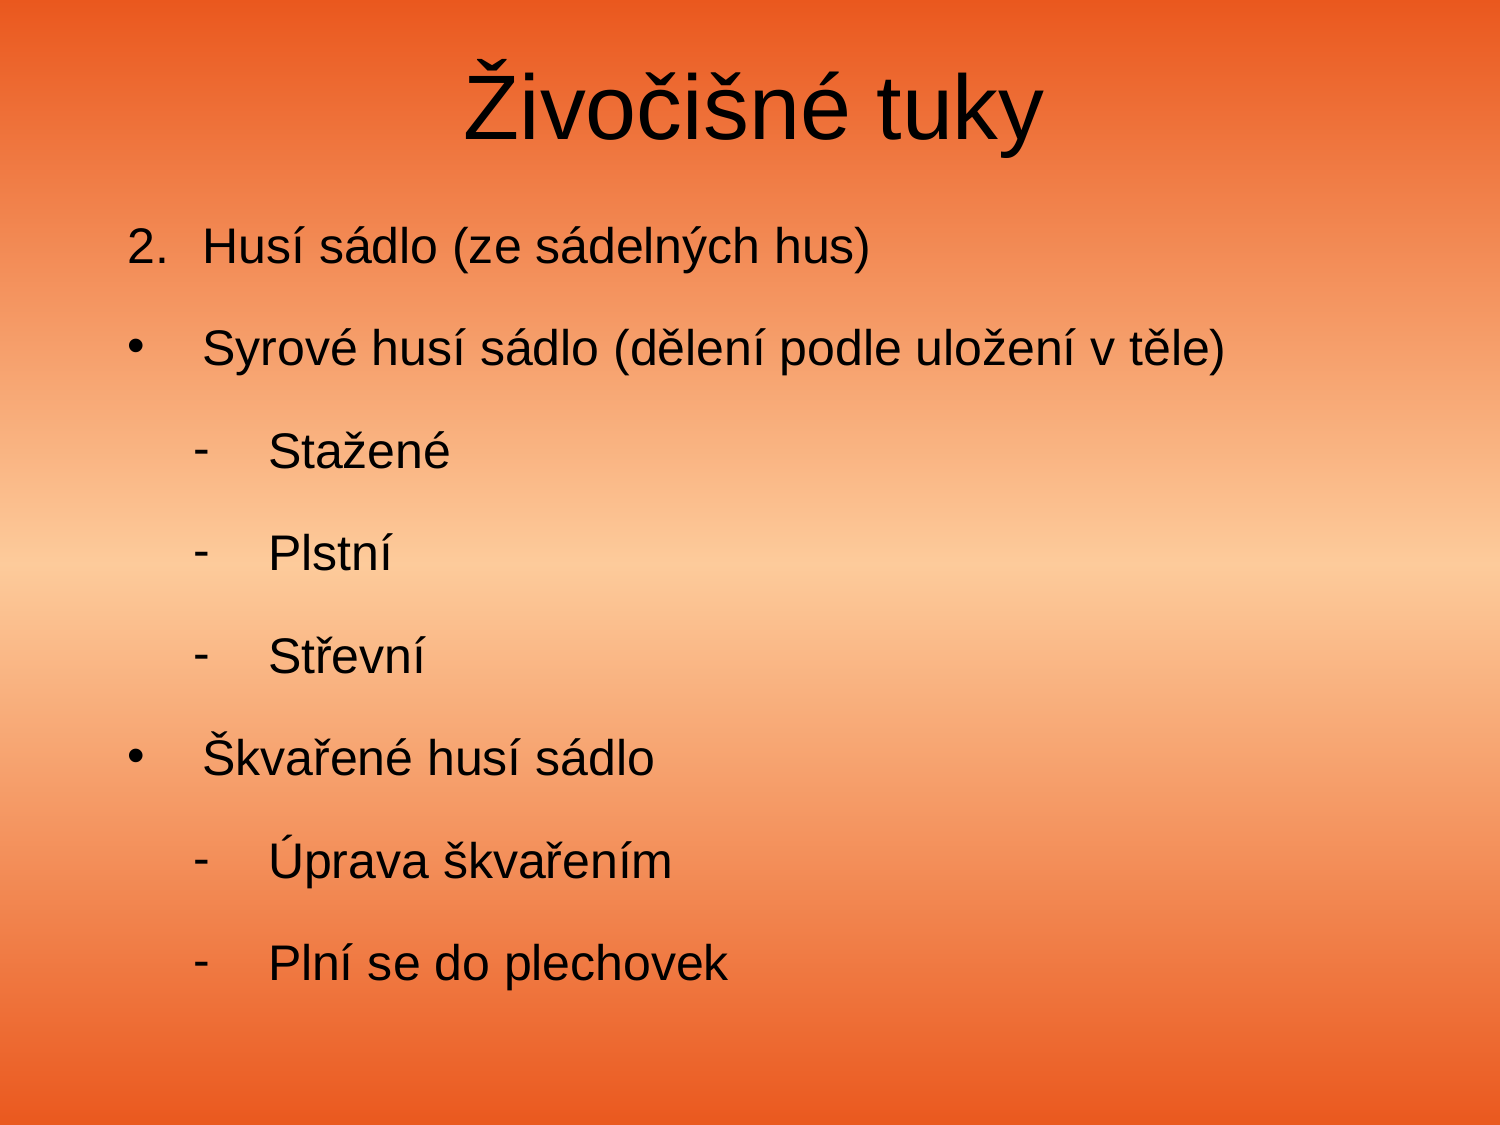

# Živočišné tuky
Husí sádlo (ze sádelných hus)
Syrové husí sádlo (dělení podle uložení v těle)
Stažené
Plstní
Střevní
Škvařené husí sádlo
Úprava škvařením
Plní se do plechovek